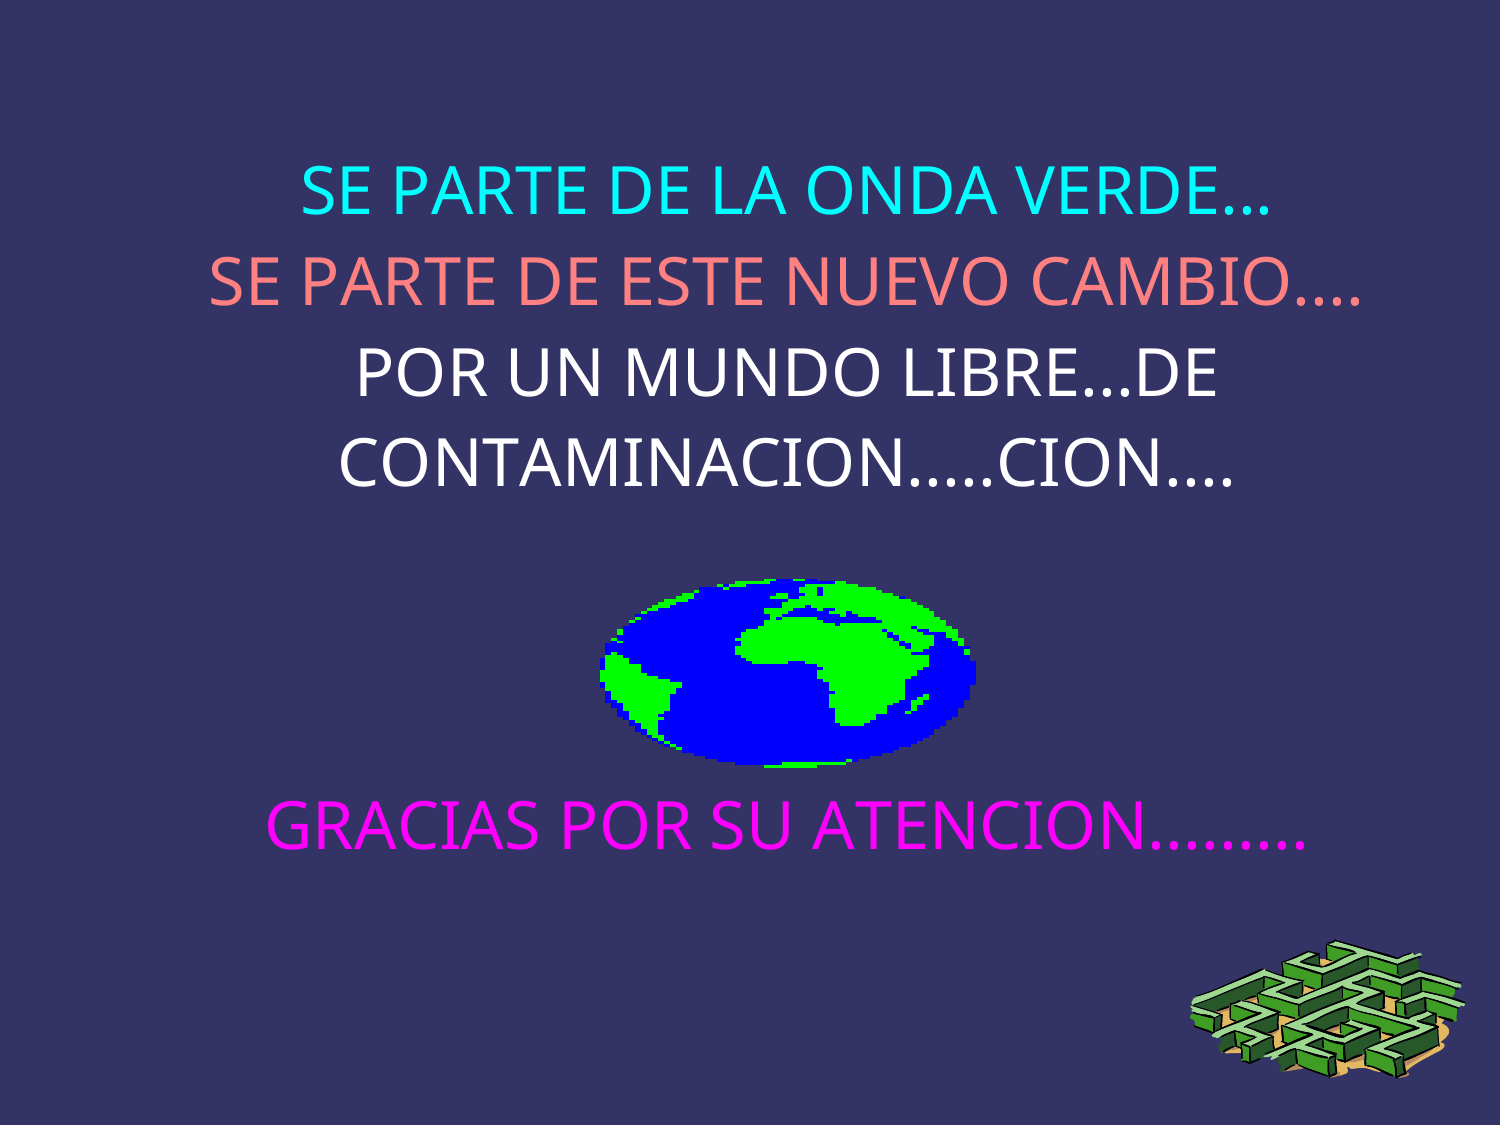

# SE PARTE DE LA ONDA VERDE...
SE PARTE DE ESTE NUEVO CAMBIO....
POR UN MUNDO LIBRE...DE CONTAMINACION.....CION....
GRACIAS POR SU ATENCION.........